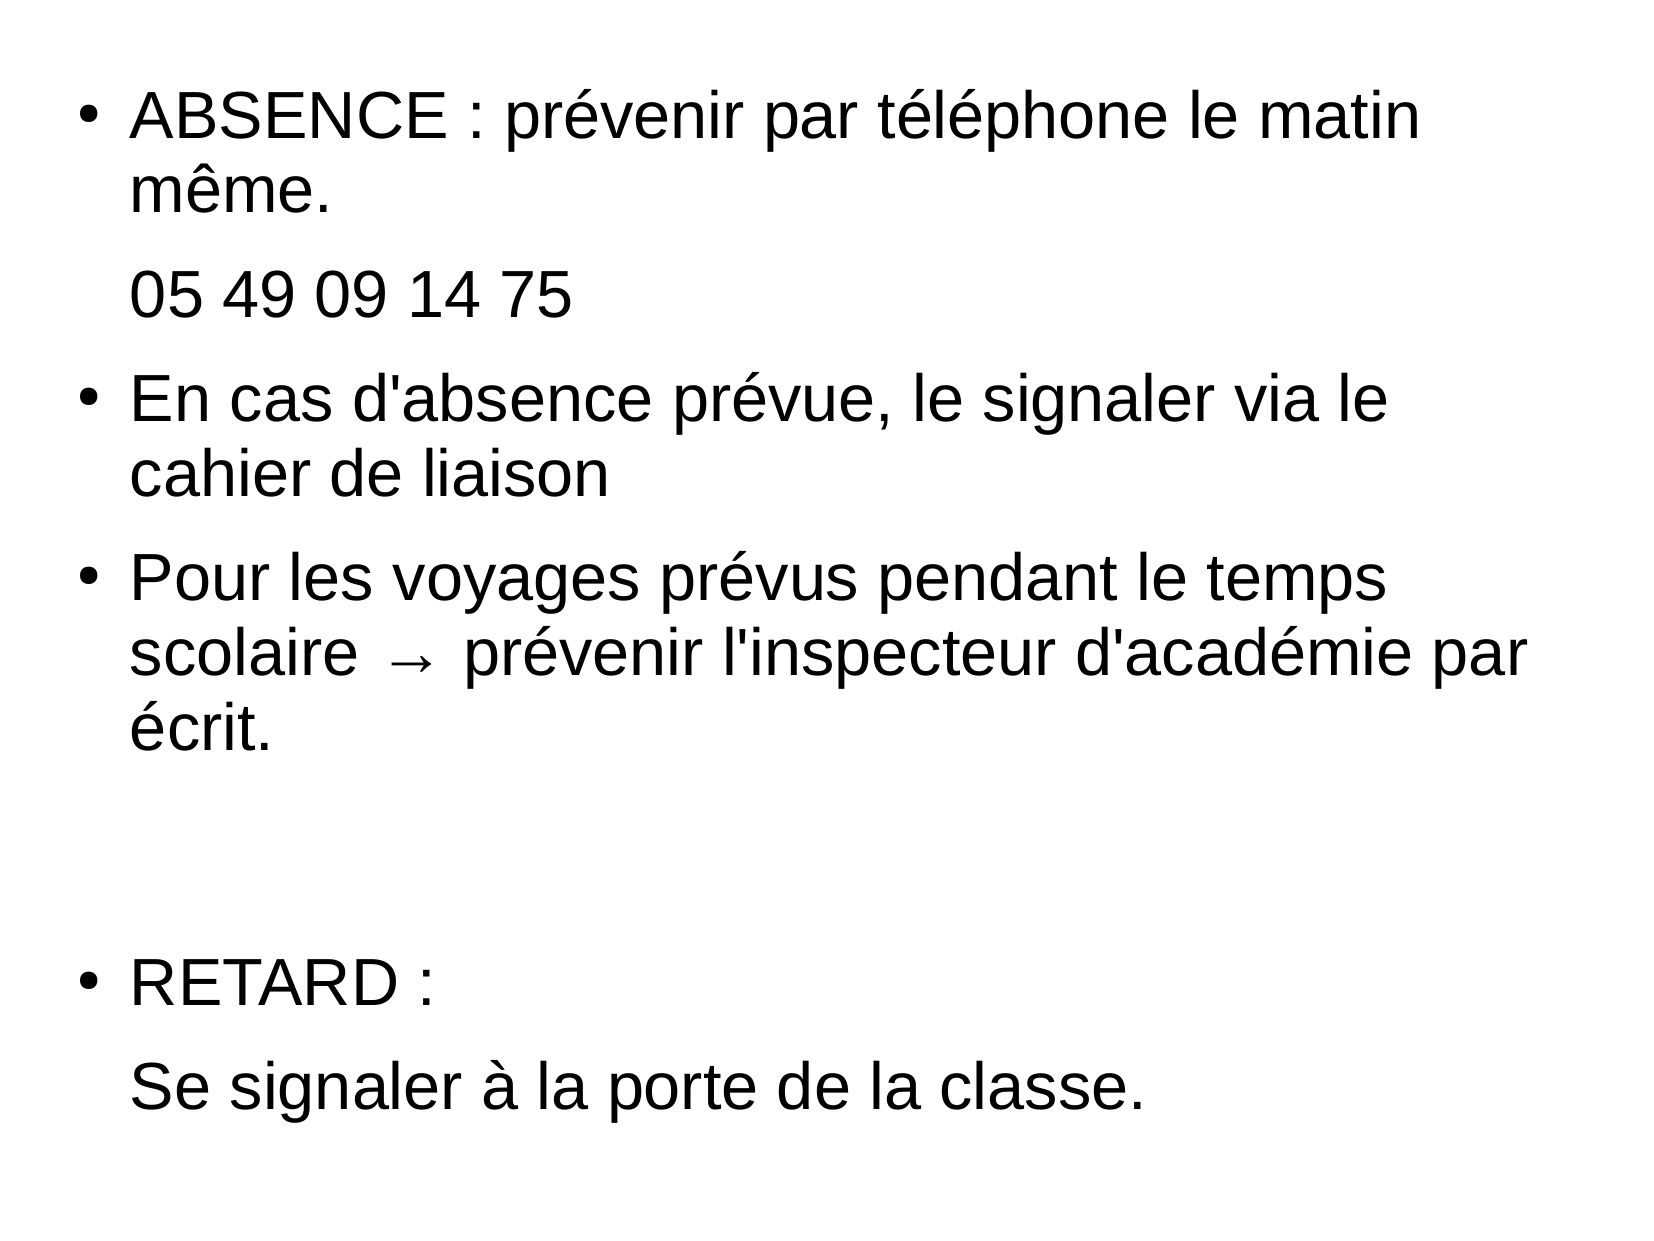

# ABSENCE : prévenir par téléphone le matin même.
05 49 09 14 75
En cas d'absence prévue, le signaler via le cahier de liaison
Pour les voyages prévus pendant le temps scolaire → prévenir l'inspecteur d'académie par écrit.
RETARD :
Se signaler à la porte de la classe.